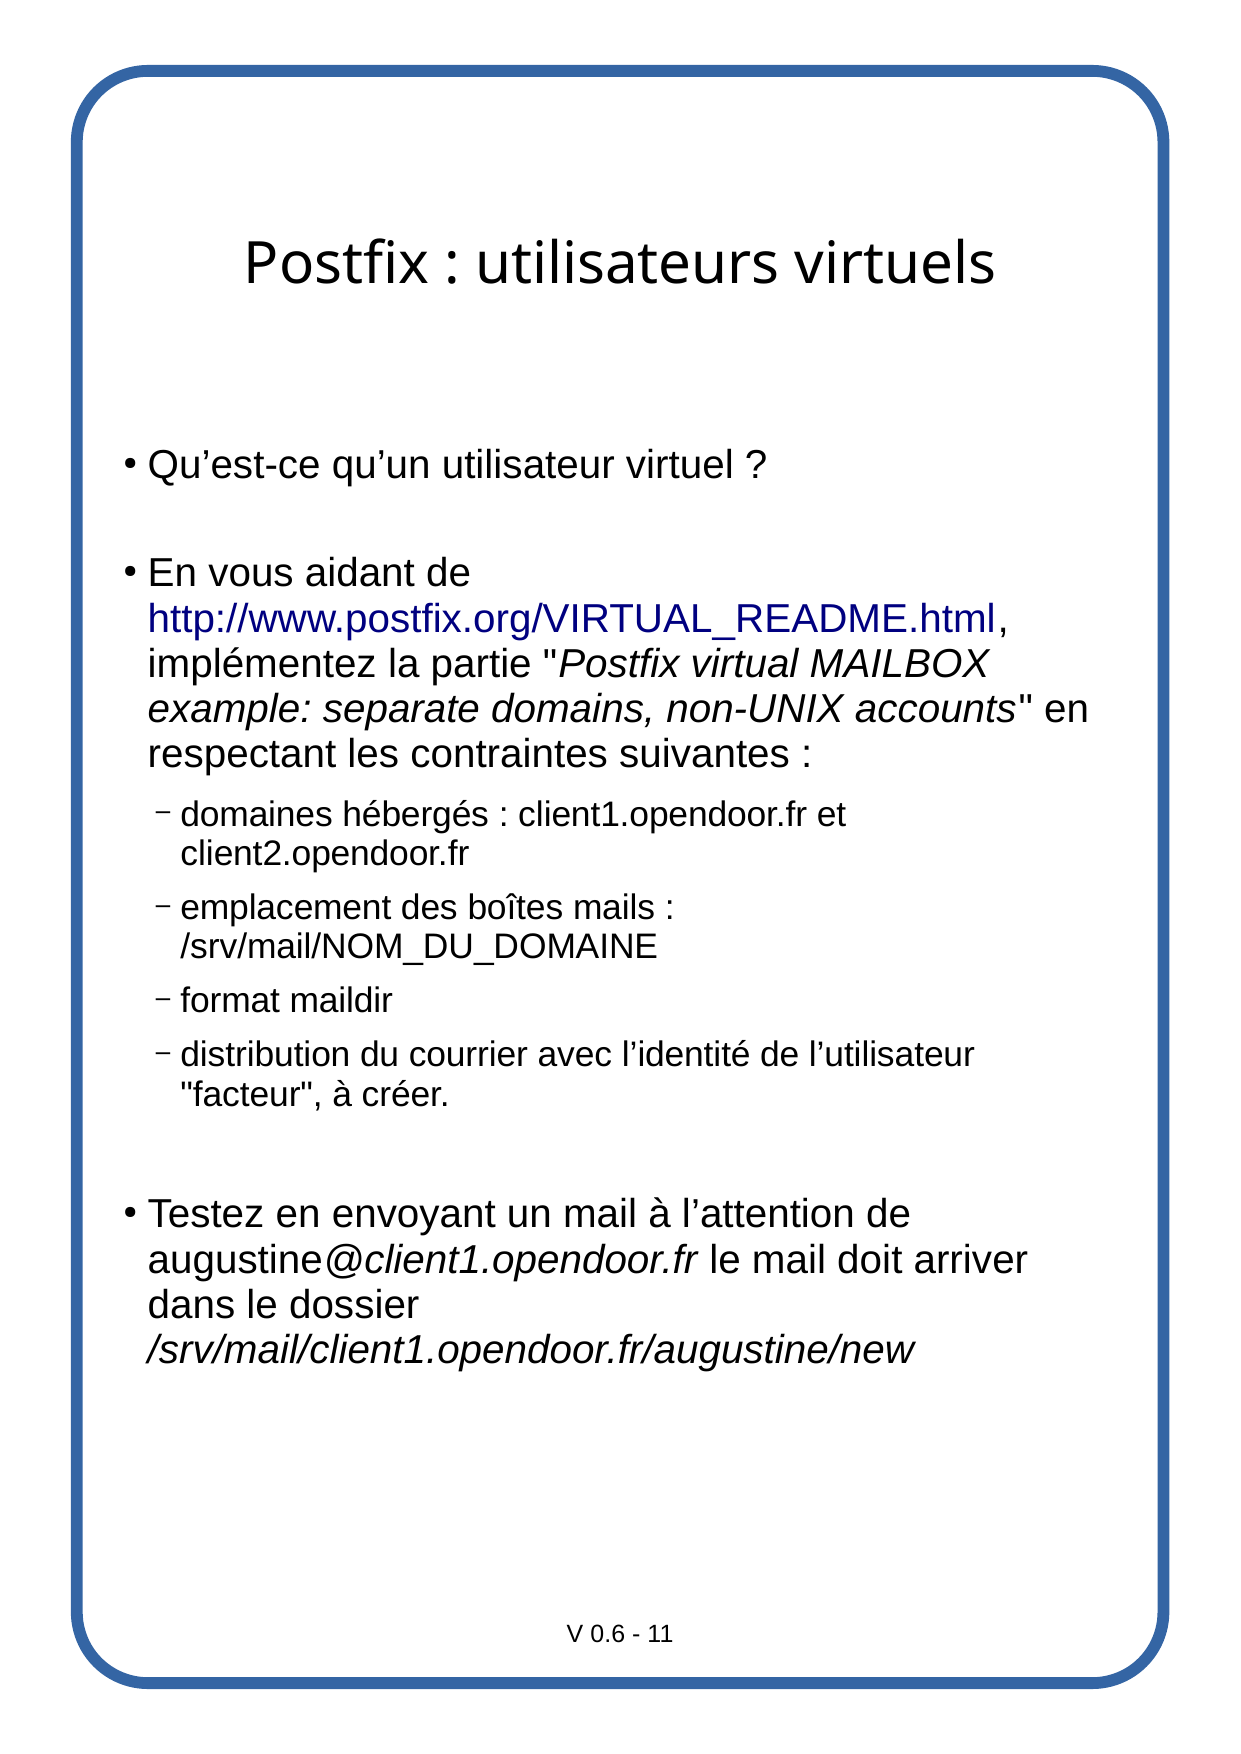

# Postfix : utilisateurs virtuels
Qu’est-ce qu’un utilisateur virtuel ?
En vous aidant de http://www.postfix.org/VIRTUAL_README.html, implémentez la partie "Postfix virtual MAILBOX example: separate domains, non-UNIX accounts" en respectant les contraintes suivantes :
domaines hébergés : client1.opendoor.fr et client2.opendoor.fr
emplacement des boîtes mails : /srv/mail/NOM_DU_DOMAINE
format maildir
distribution du courrier avec l’identité de l’utilisateur "facteur", à créer.
Testez en envoyant un mail à l’attention de augustine@client1.opendoor.fr le mail doit arriver dans le dossier /srv/mail/client1.opendoor.fr/augustine/new